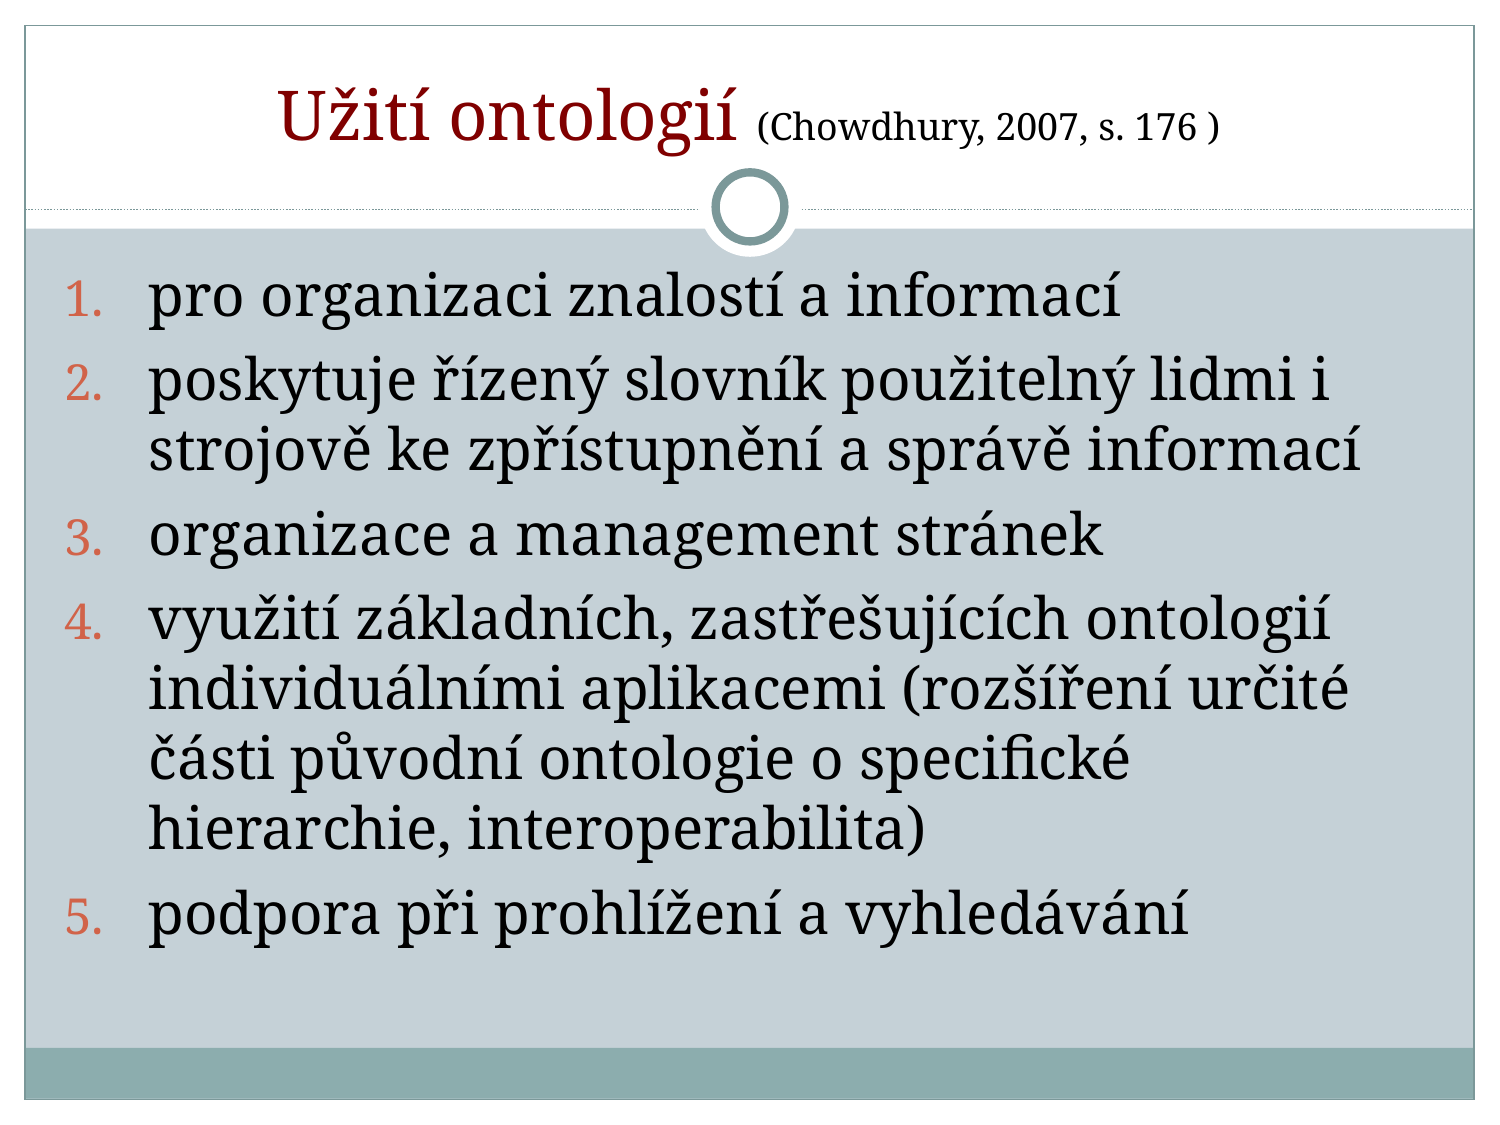

# Užití ontologií (Chowdhury, 2007, s. 176 )
pro organizaci znalostí a informací
poskytuje řízený slovník použitelný lidmi i strojově ke zpřístupnění a správě informací
organizace a management stránek
využití základních, zastřešujících ontologií individuálními aplikacemi (rozšíření určité části původní ontologie o specifické hierarchie, interoperabilita)
podpora při prohlížení a vyhledávání